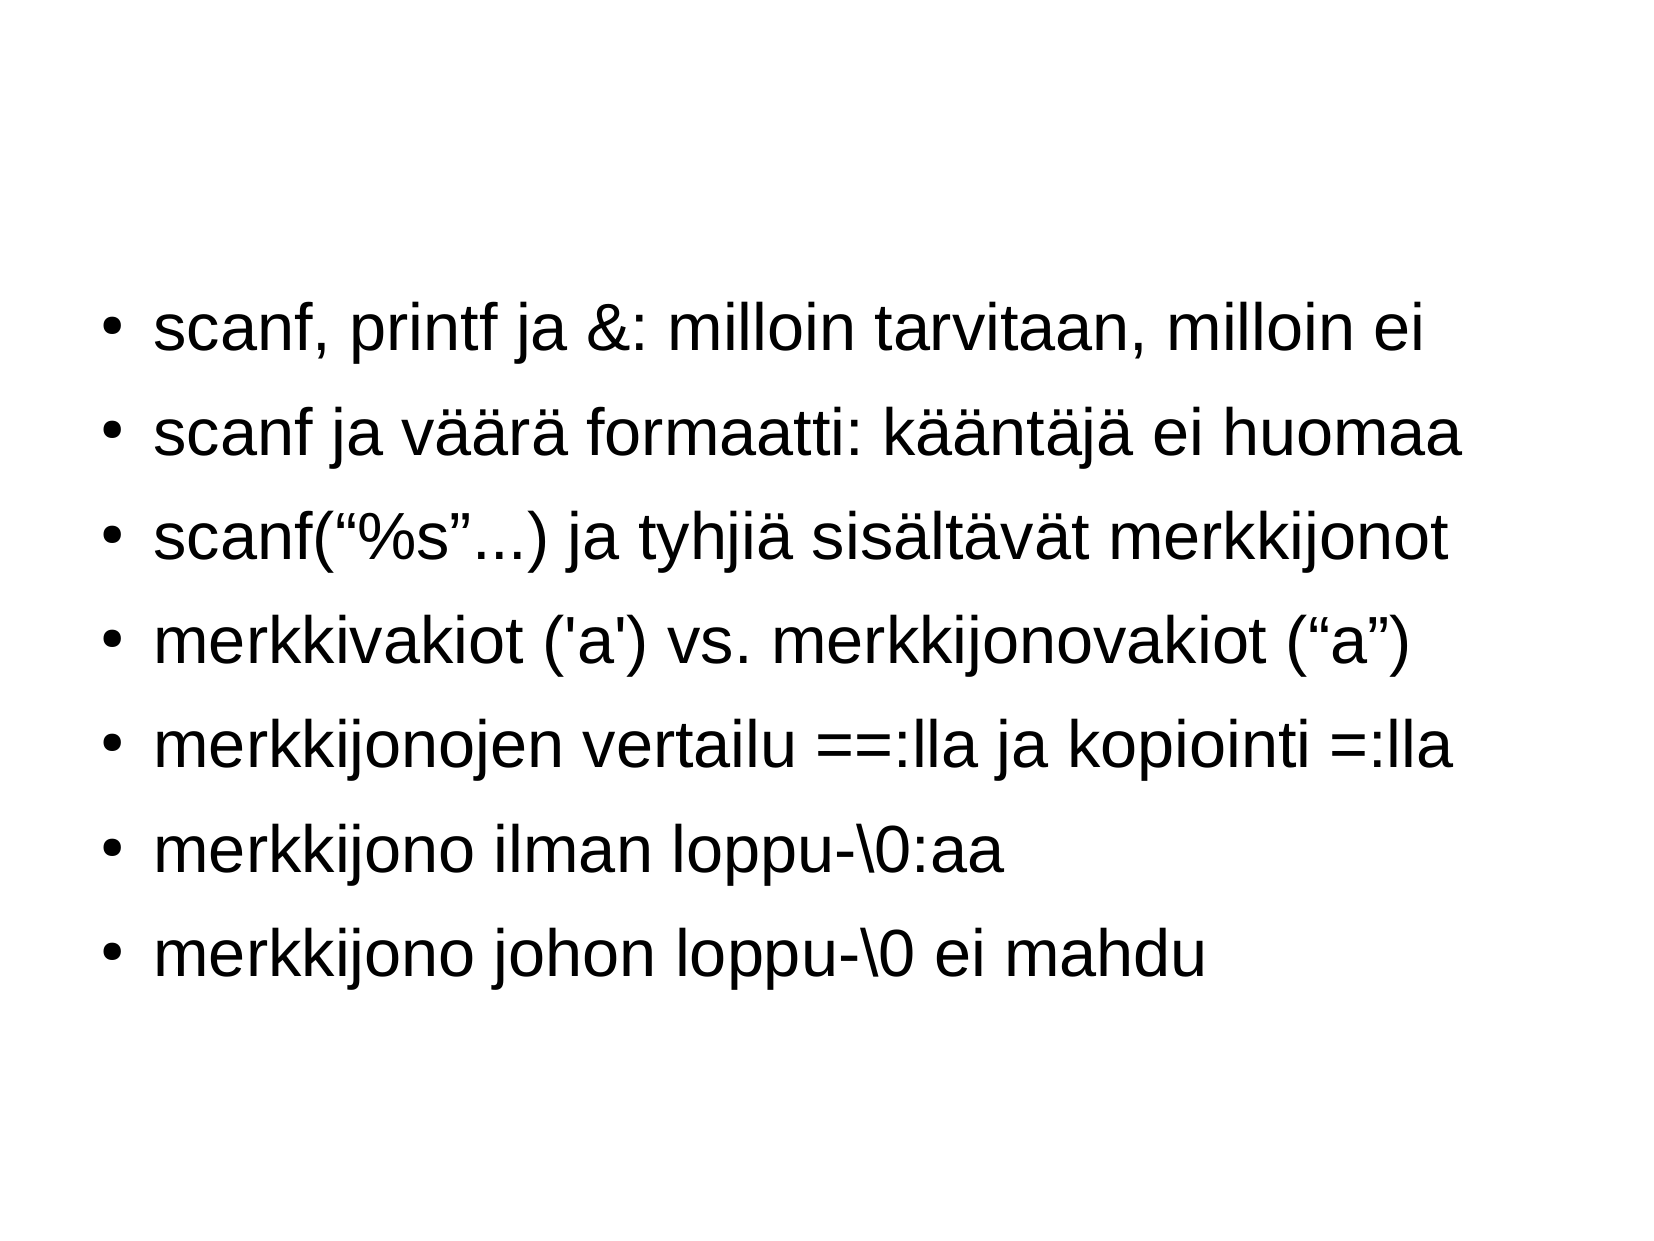

# scanf, printf ja &: milloin tarvitaan, milloin ei
scanf ja väärä formaatti: kääntäjä ei huomaa
scanf(“%s”...) ja tyhjiä sisältävät merkkijonot
merkkivakiot ('a') vs. merkkijonovakiot (“a”)
merkkijonojen vertailu ==:lla ja kopiointi =:lla
merkkijono ilman loppu-\0:aa
merkkijono johon loppu-\0 ei mahdu